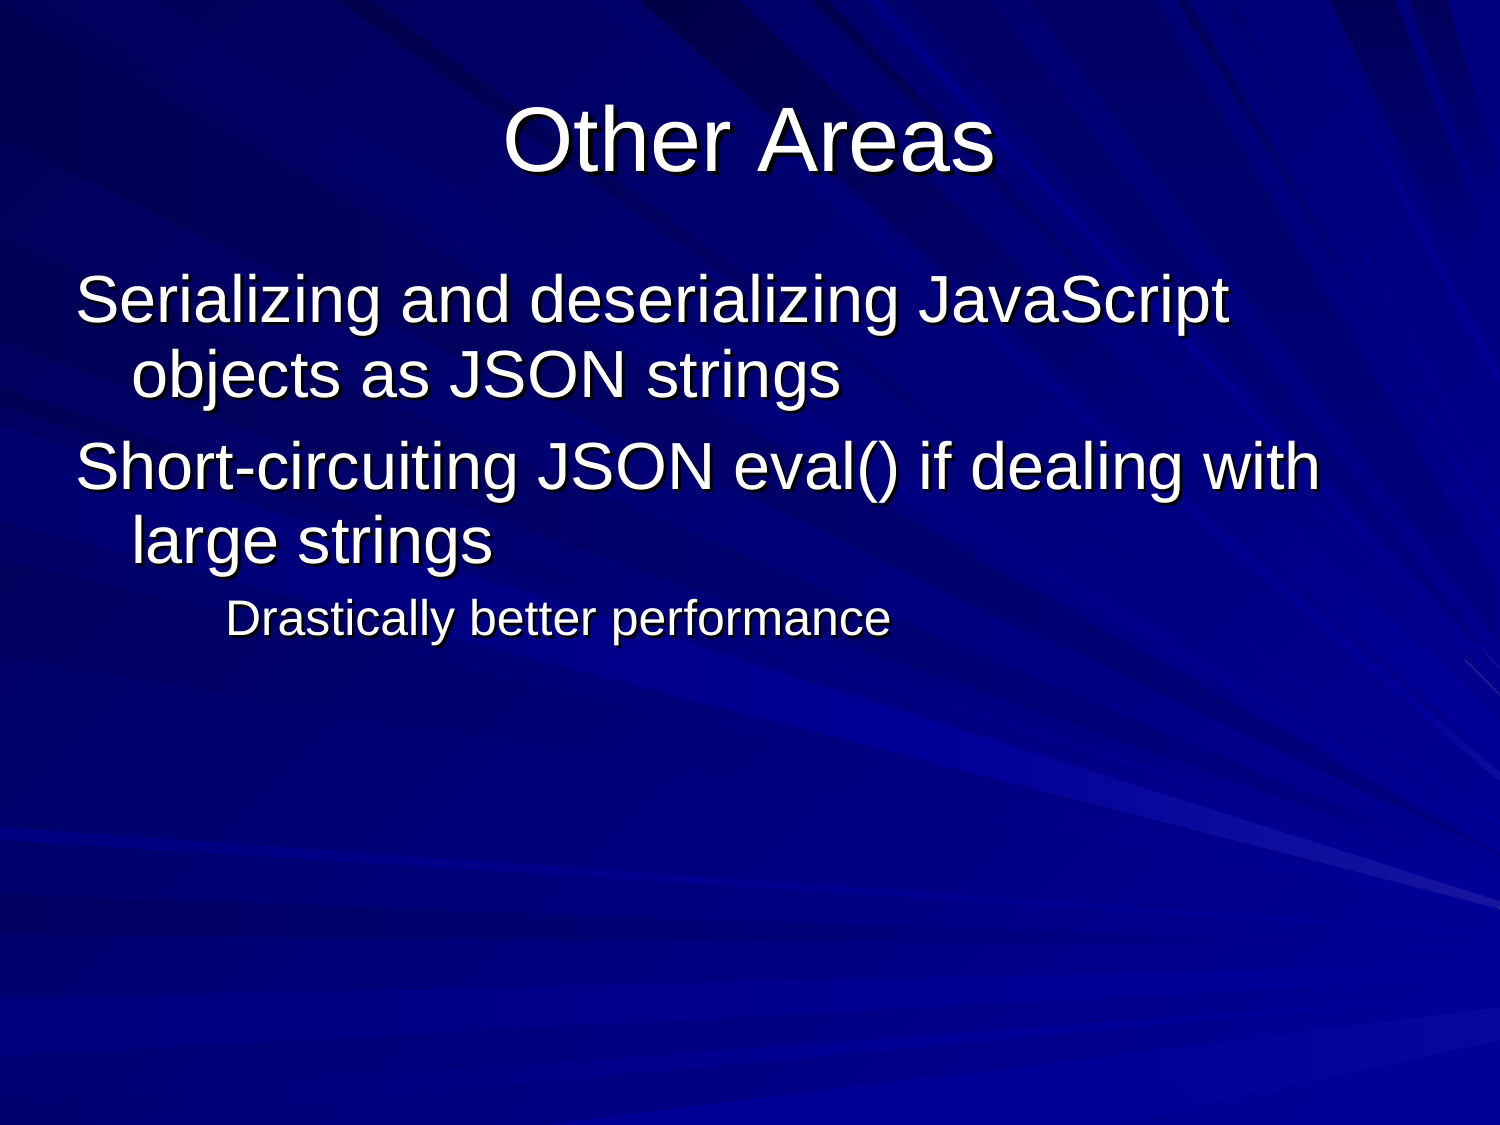

# Other Areas
Serializing and deserializing JavaScript objects as JSON strings
Short-circuiting JSON eval() if dealing with large strings
Drastically better performance